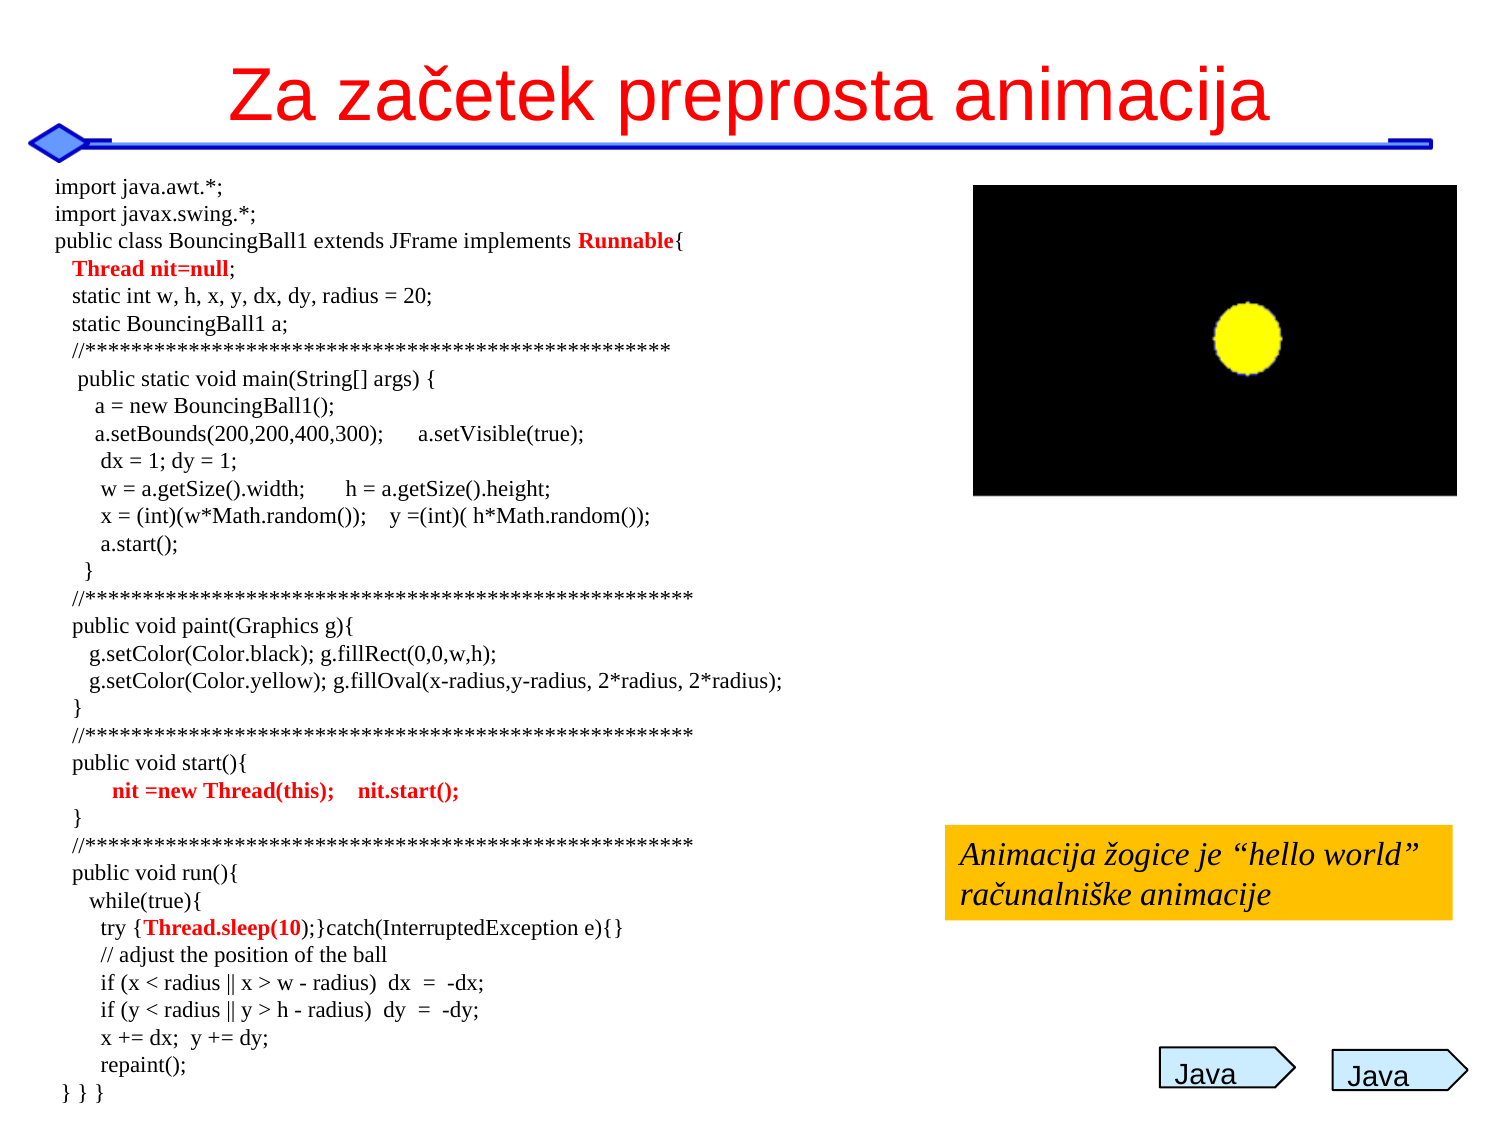

# Za začetek preprosta animacija
import java.awt.*;
import javax.swing.*;
public class BouncingBall1 extends JFrame implements Runnable{
 Thread nit=null;
 static int w, h, x, y, dx, dy, radius = 20;
 static BouncingBall1 a;
 //***************************************************
 public static void main(String[] args) {
 a = new BouncingBall1();
 a.setBounds(200,200,400,300); a.setVisible(true);
 dx = 1; dy = 1;
 w = a.getSize().width; h = a.getSize().height;
 x = (int)(w*Math.random()); y =(int)( h*Math.random());
 a.start();
 }
 //*****************************************************
 public void paint(Graphics g){
 g.setColor(Color.black); g.fillRect(0,0,w,h);
 g.setColor(Color.yellow); g.fillOval(x-radius,y-radius, 2*radius, 2*radius);
 }
 //*****************************************************
 public void start(){
 nit =new Thread(this); nit.start();
 }
 //*****************************************************
 public void run(){
 while(true){
 try {Thread.sleep(10);}catch(InterruptedException e){}
 // adjust the position of the ball
 if (x < radius || x > w - radius) dx = -dx;
 if (y < radius || y > h - radius) dy = -dy;
 x += dx; y += dy;
 repaint();
 } } }
Animacija žogice je “hello world” računalniške animacije
Java
Java